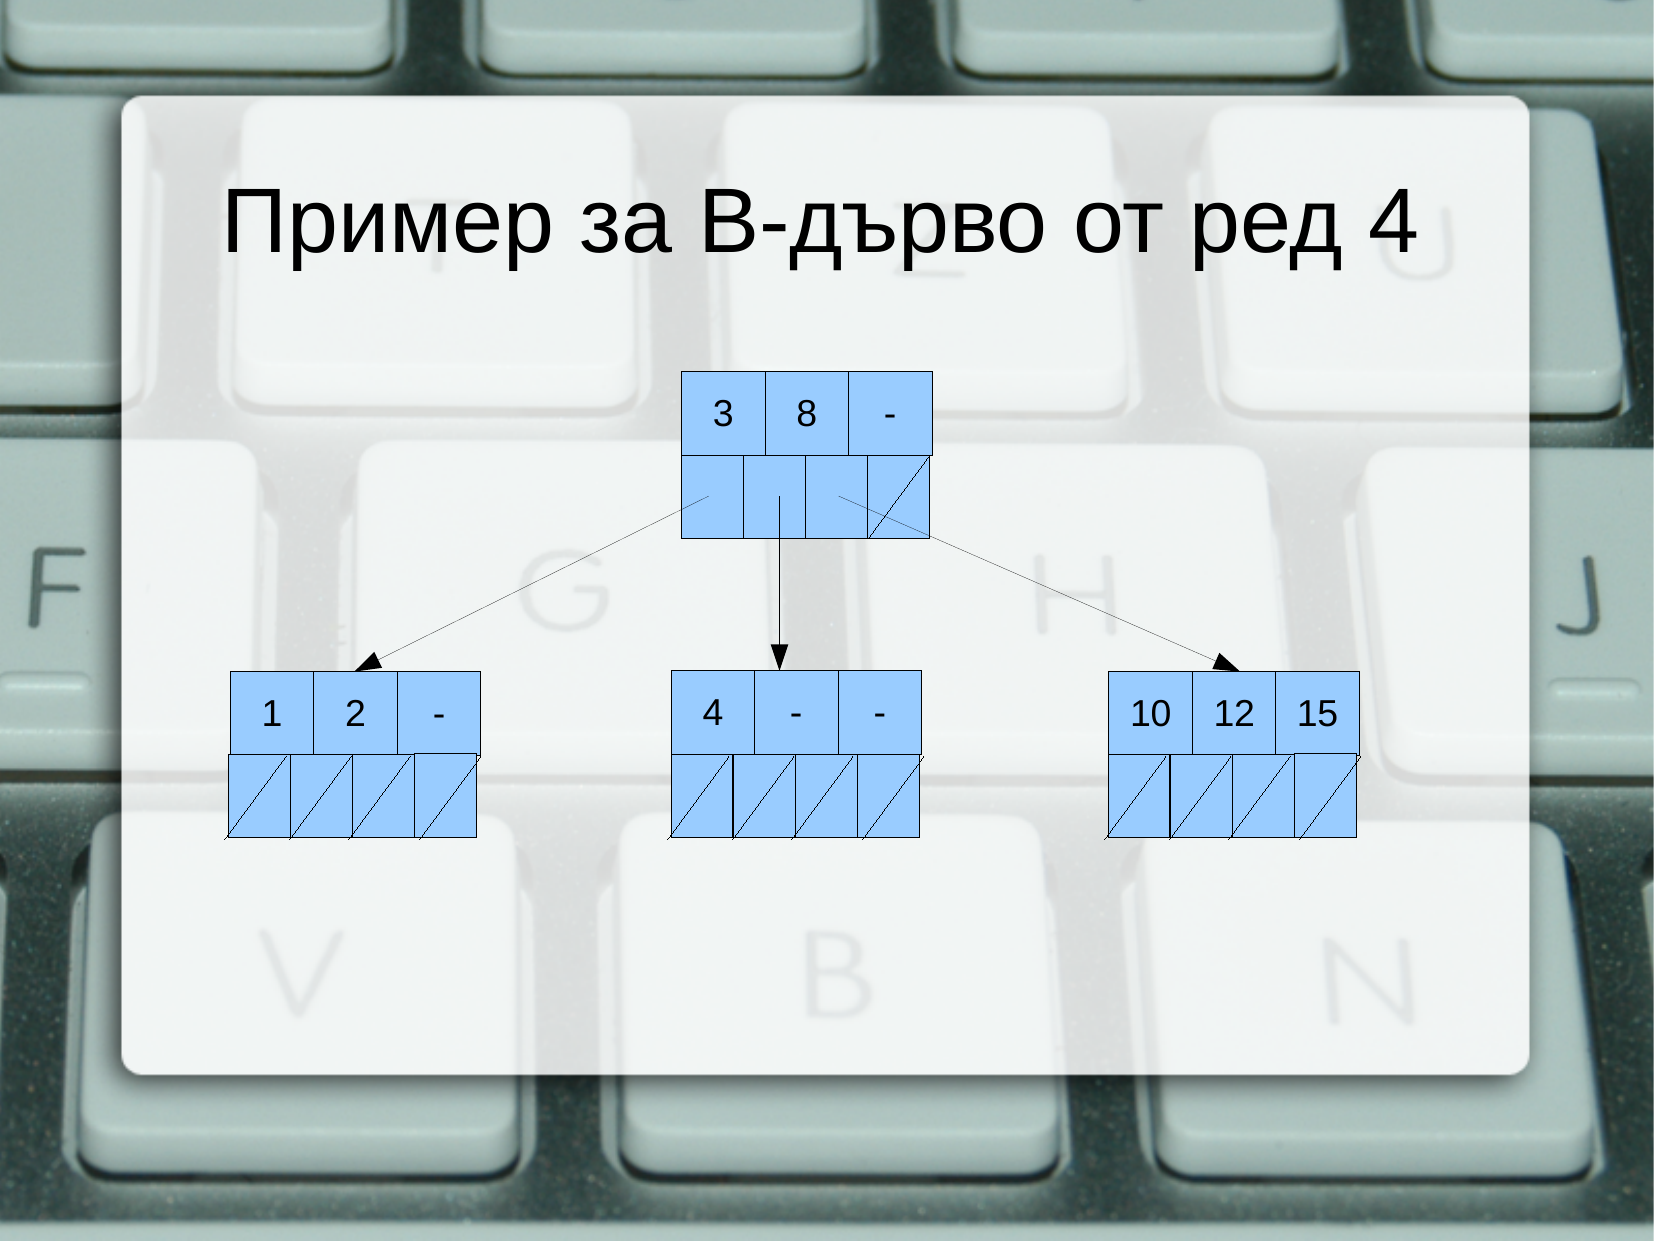

# Пример за B-дърво от ред 4
3
3
3
8
8
8
-
-
-
4
-
-
1
2
-
3
10
3
8
12
8
-
15
-